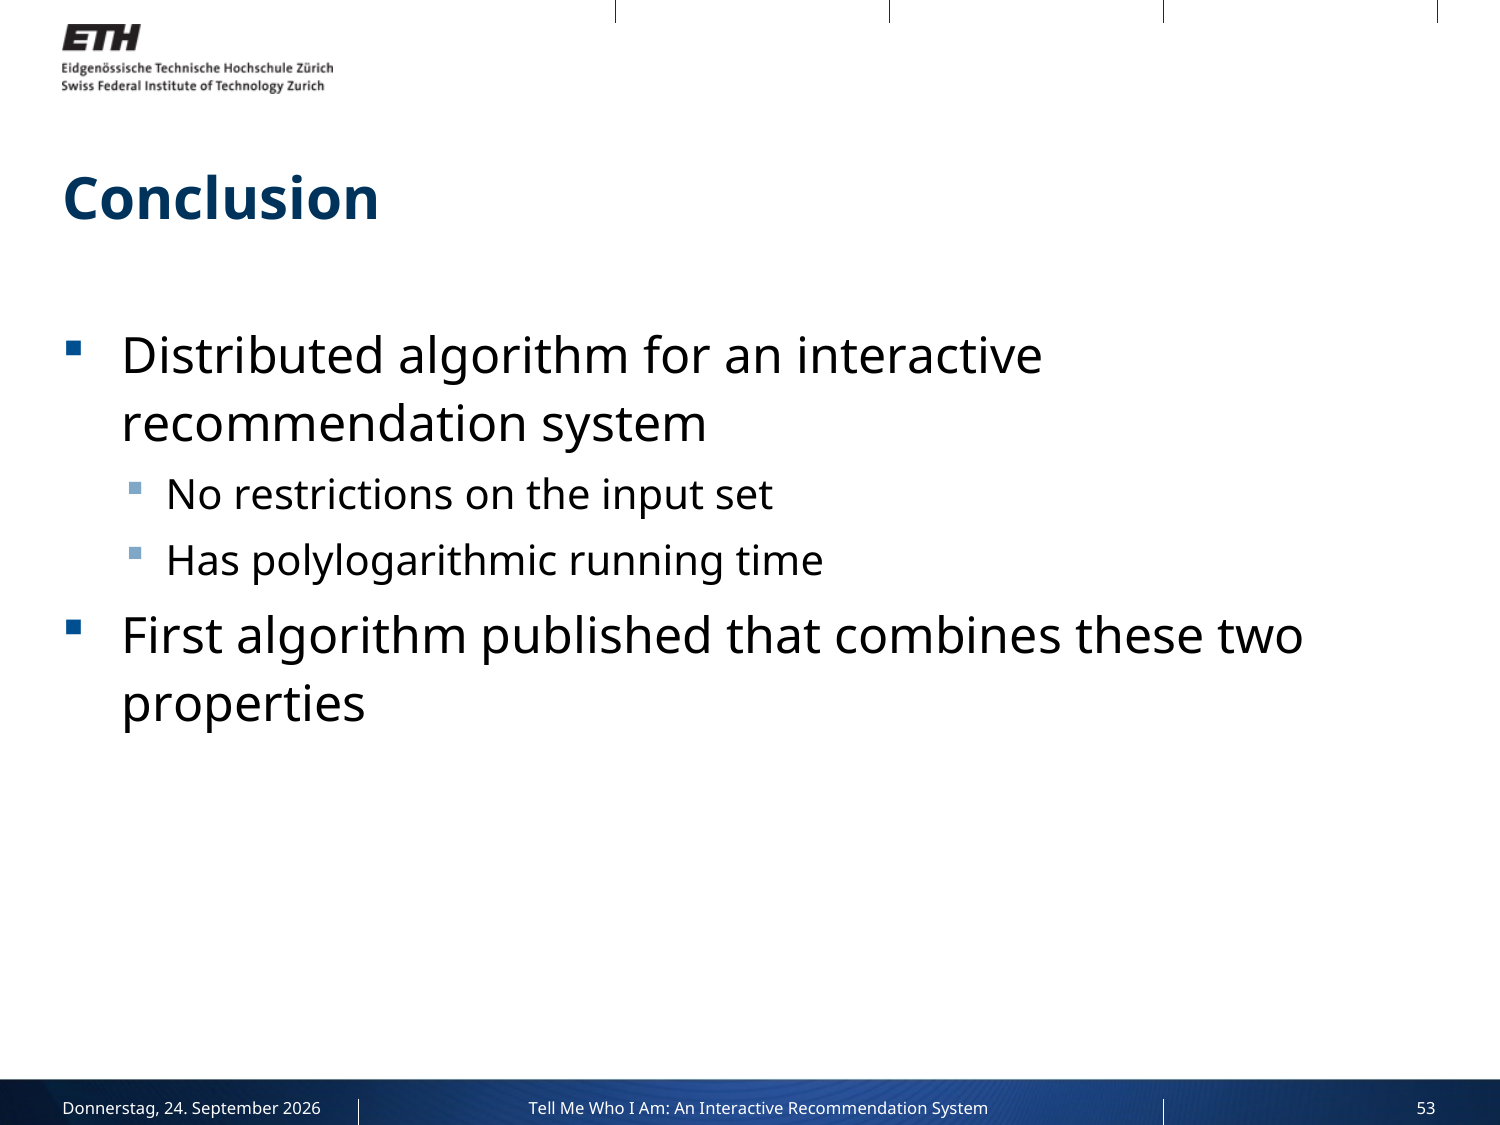

# Conclusion
Distributed algorithm for an interactive recommendation system
No restrictions on the input set
Has polylogarithmic running time
First algorithm published that combines these two properties
53